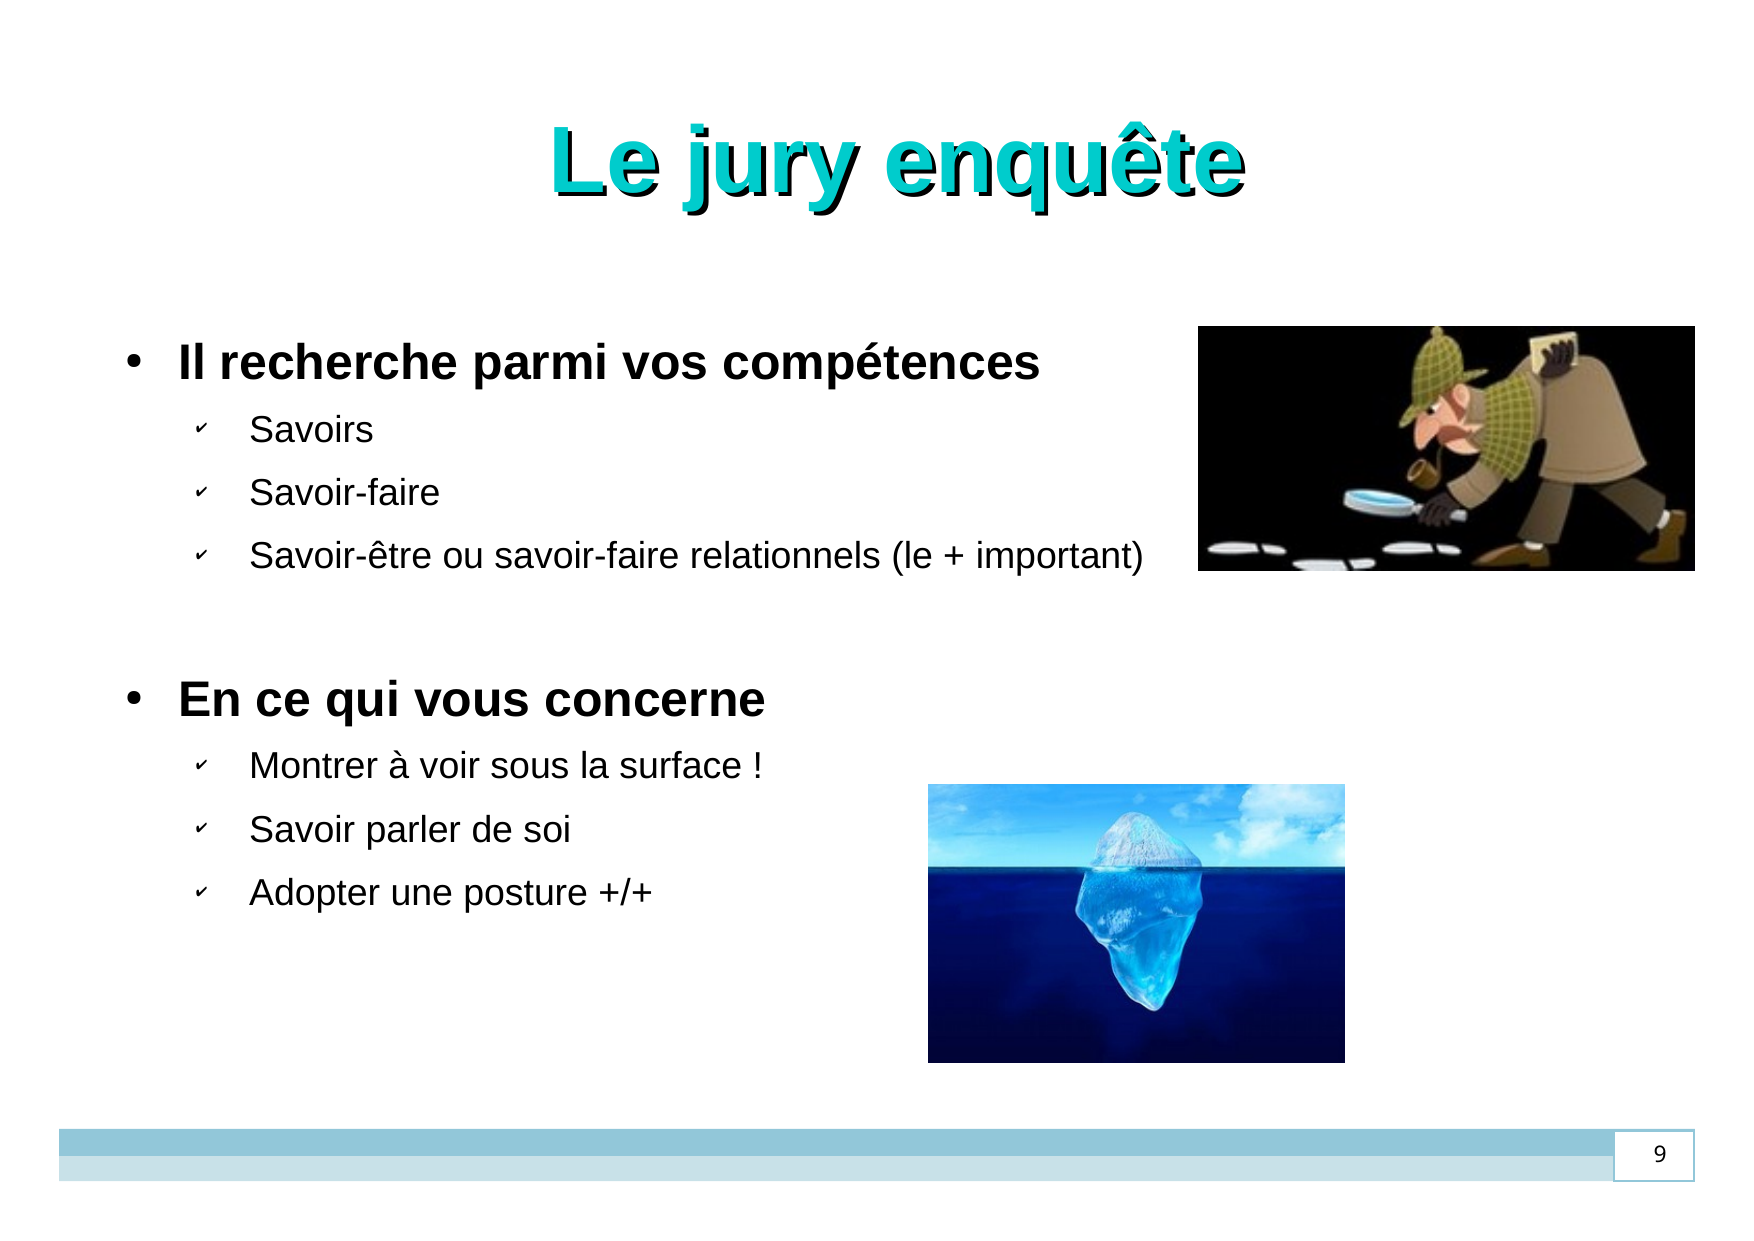

# Le jury enquête
Il recherche parmi vos compétences
Savoirs
Savoir-faire
Savoir-être ou savoir-faire relationnels (le + important)
En ce qui vous concerne
Montrer à voir sous la surface !
Savoir parler de soi
Adopter une posture +/+